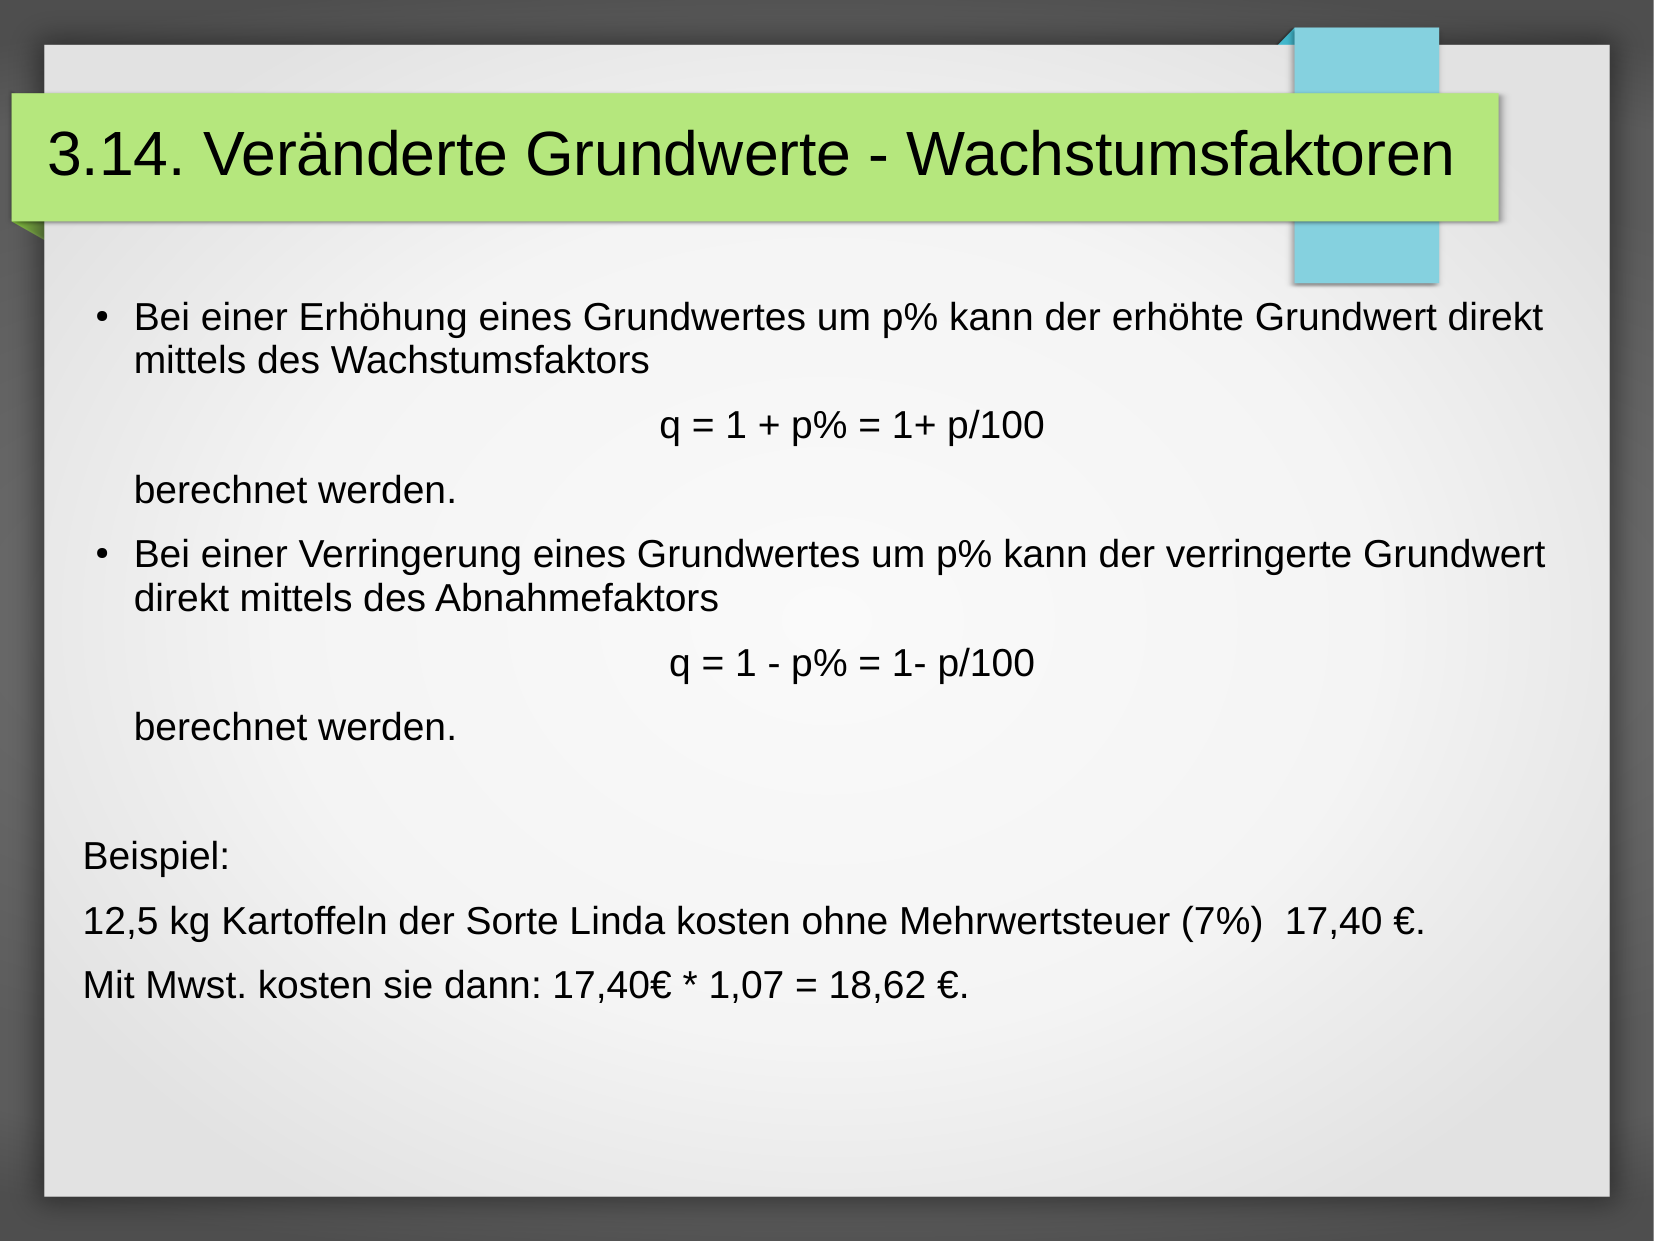

3.14. Veränderte Grundwerte - Wachstumsfaktoren
# Bei einer Erhöhung eines Grundwertes um p% kann der erhöhte Grundwert direkt mittels des Wachstumsfaktors
q = 1 + p% = 1+ p/100
berechnet werden.
Bei einer Verringerung eines Grundwertes um p% kann der verringerte Grundwert direkt mittels des Abnahmefaktors
q = 1 - p% = 1- p/100
berechnet werden.
Beispiel:
12,5 kg Kartoffeln der Sorte Linda kosten ohne Mehrwertsteuer (7%) 17,40 €.
Mit Mwst. kosten sie dann: 17,40€ * 1,07 = 18,62 €.